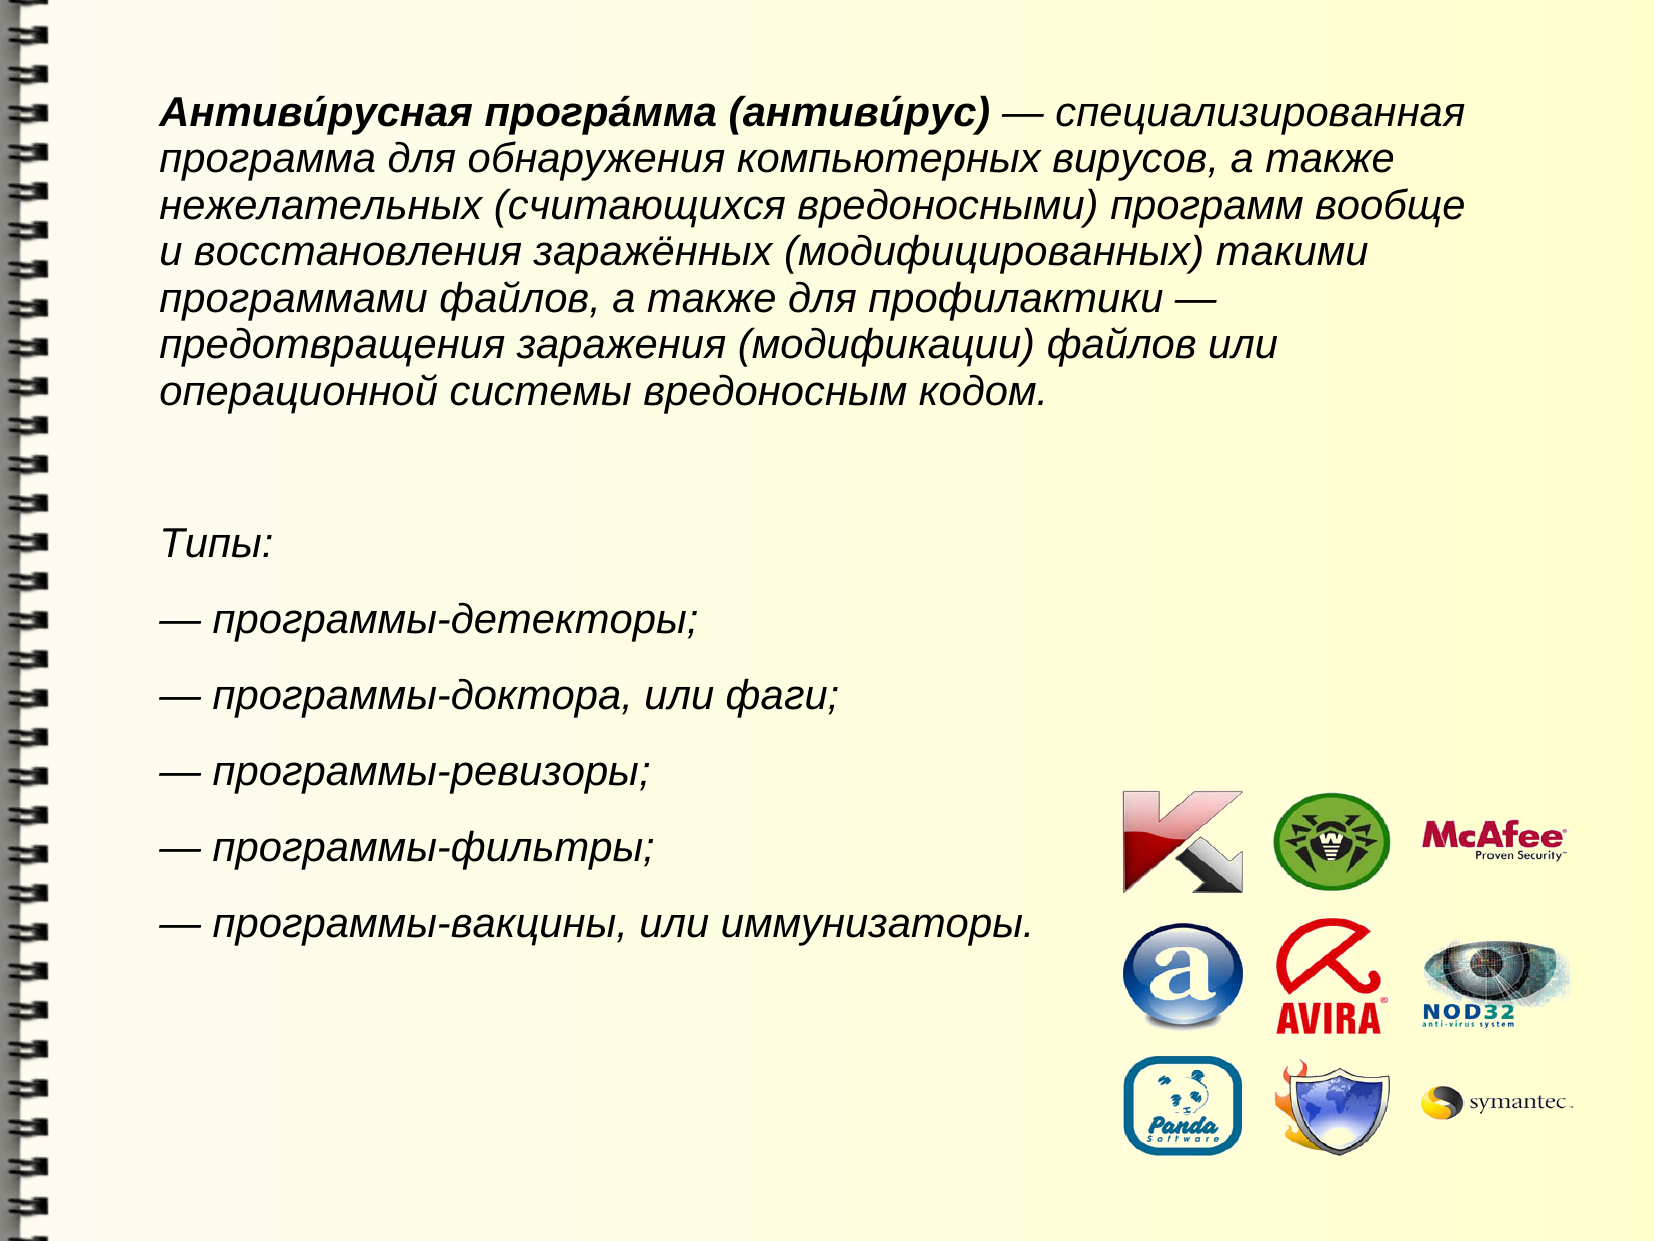

# Антиви́русная програ́мма (антиви́рус) — специализированная программа для обнаружения компьютерных вирусов, а также нежелательных (считающихся вредоносными) программ вообще и восстановления заражённых (модифицированных) такими программами файлов, а также для профилактики — предотвращения заражения (модификации) файлов или операционной системы вредоносным кодом.
Типы:
— программы-детекторы;
— программы-доктора, или фаги;
— программы-ревизоры;
— программы-фильтры;
— программы-вакцины, или иммунизаторы.